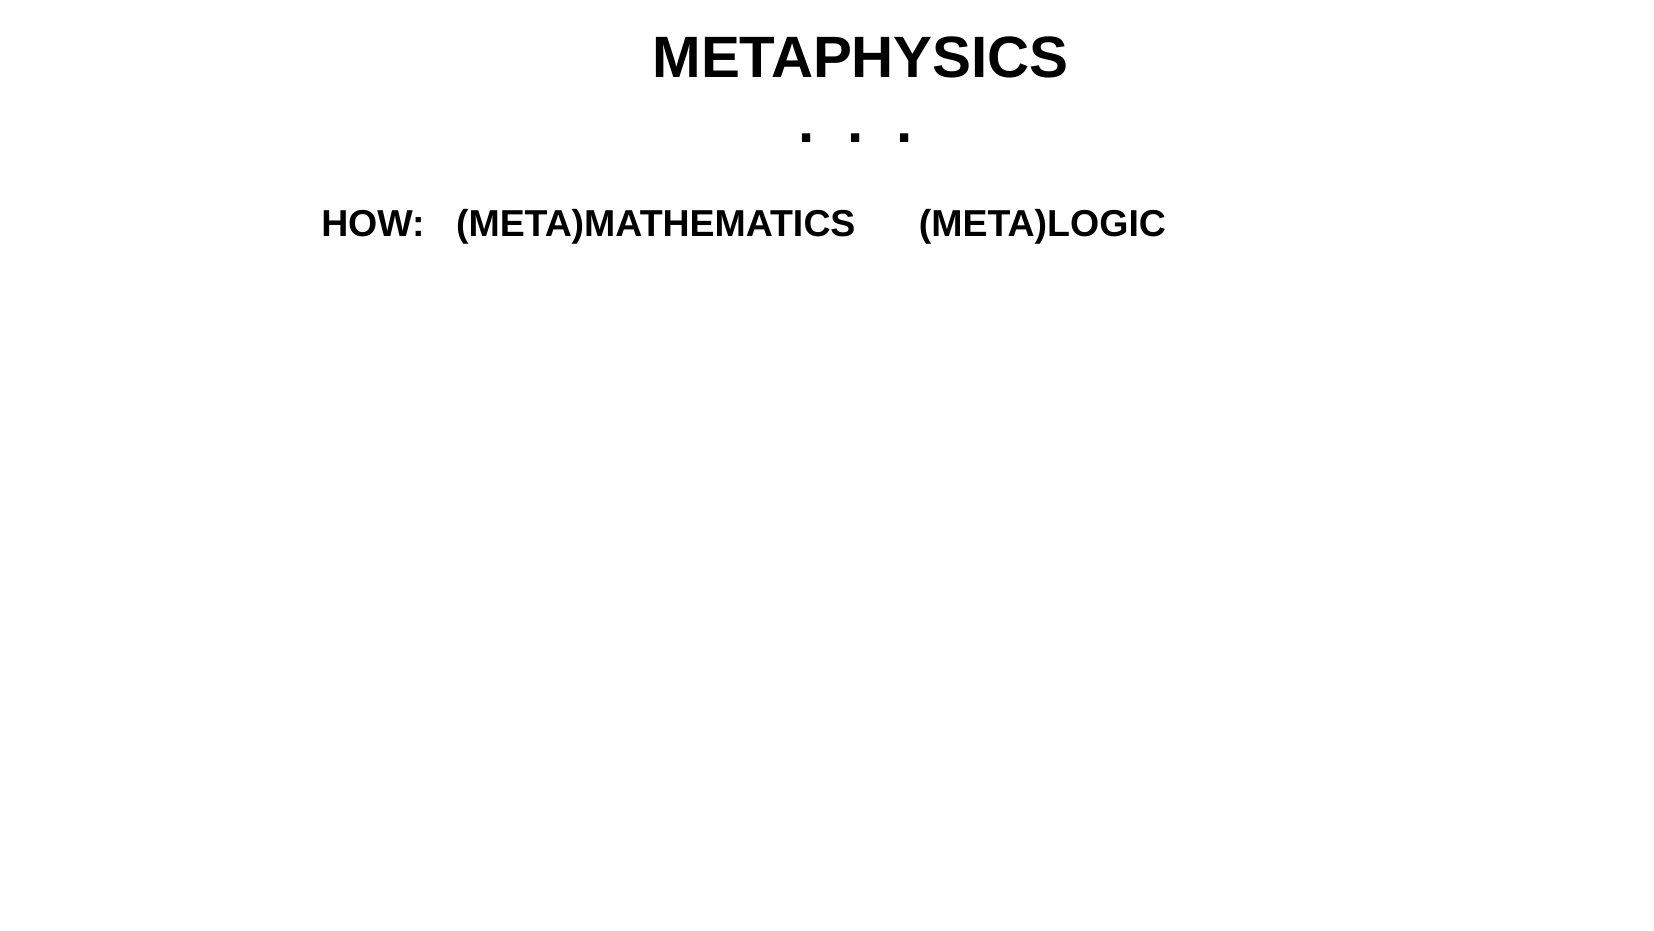

METAPHYSICS
 . . .
 HOW: (META)MATHEMATICS (META)LOGIC